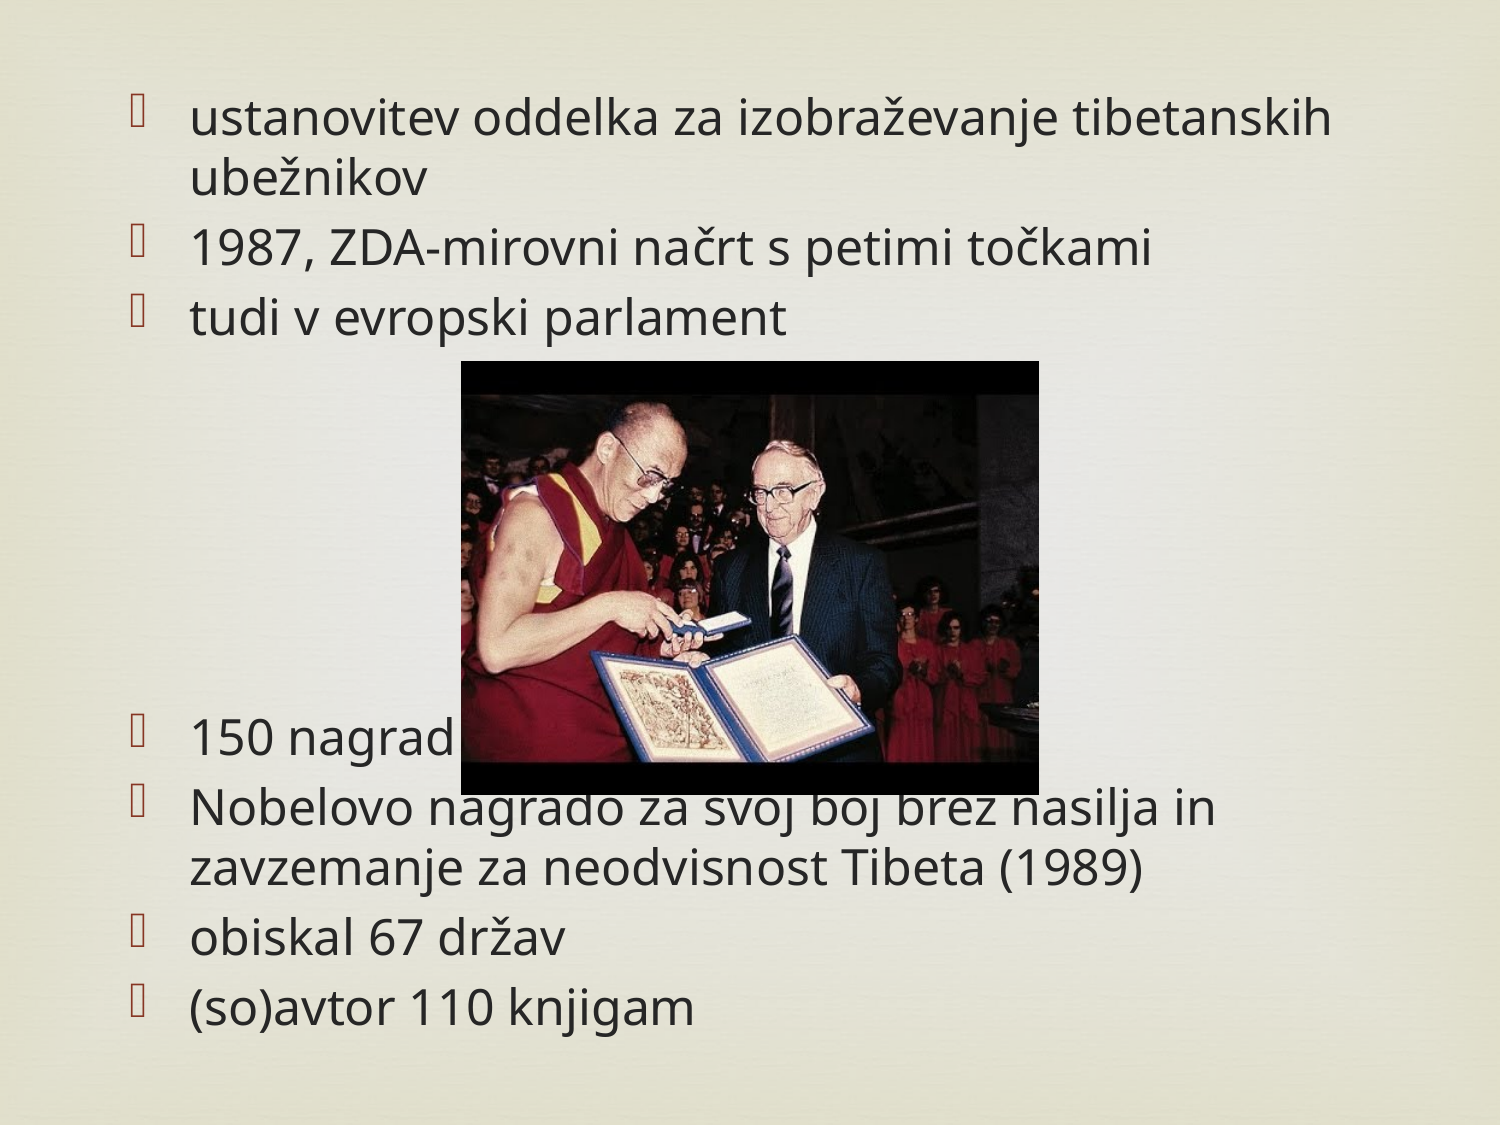

ustanovitev oddelka za izobraževanje tibetanskih ubežnikov
1987, ZDA-mirovni načrt s petimi točkami
tudi v evropski parlament
150 nagrad
Nobelovo nagrado za svoj boj brez nasilja in zavzemanje za neodvisnost Tibeta (1989)
obiskal 67 držav
(so)avtor 110 knjigam